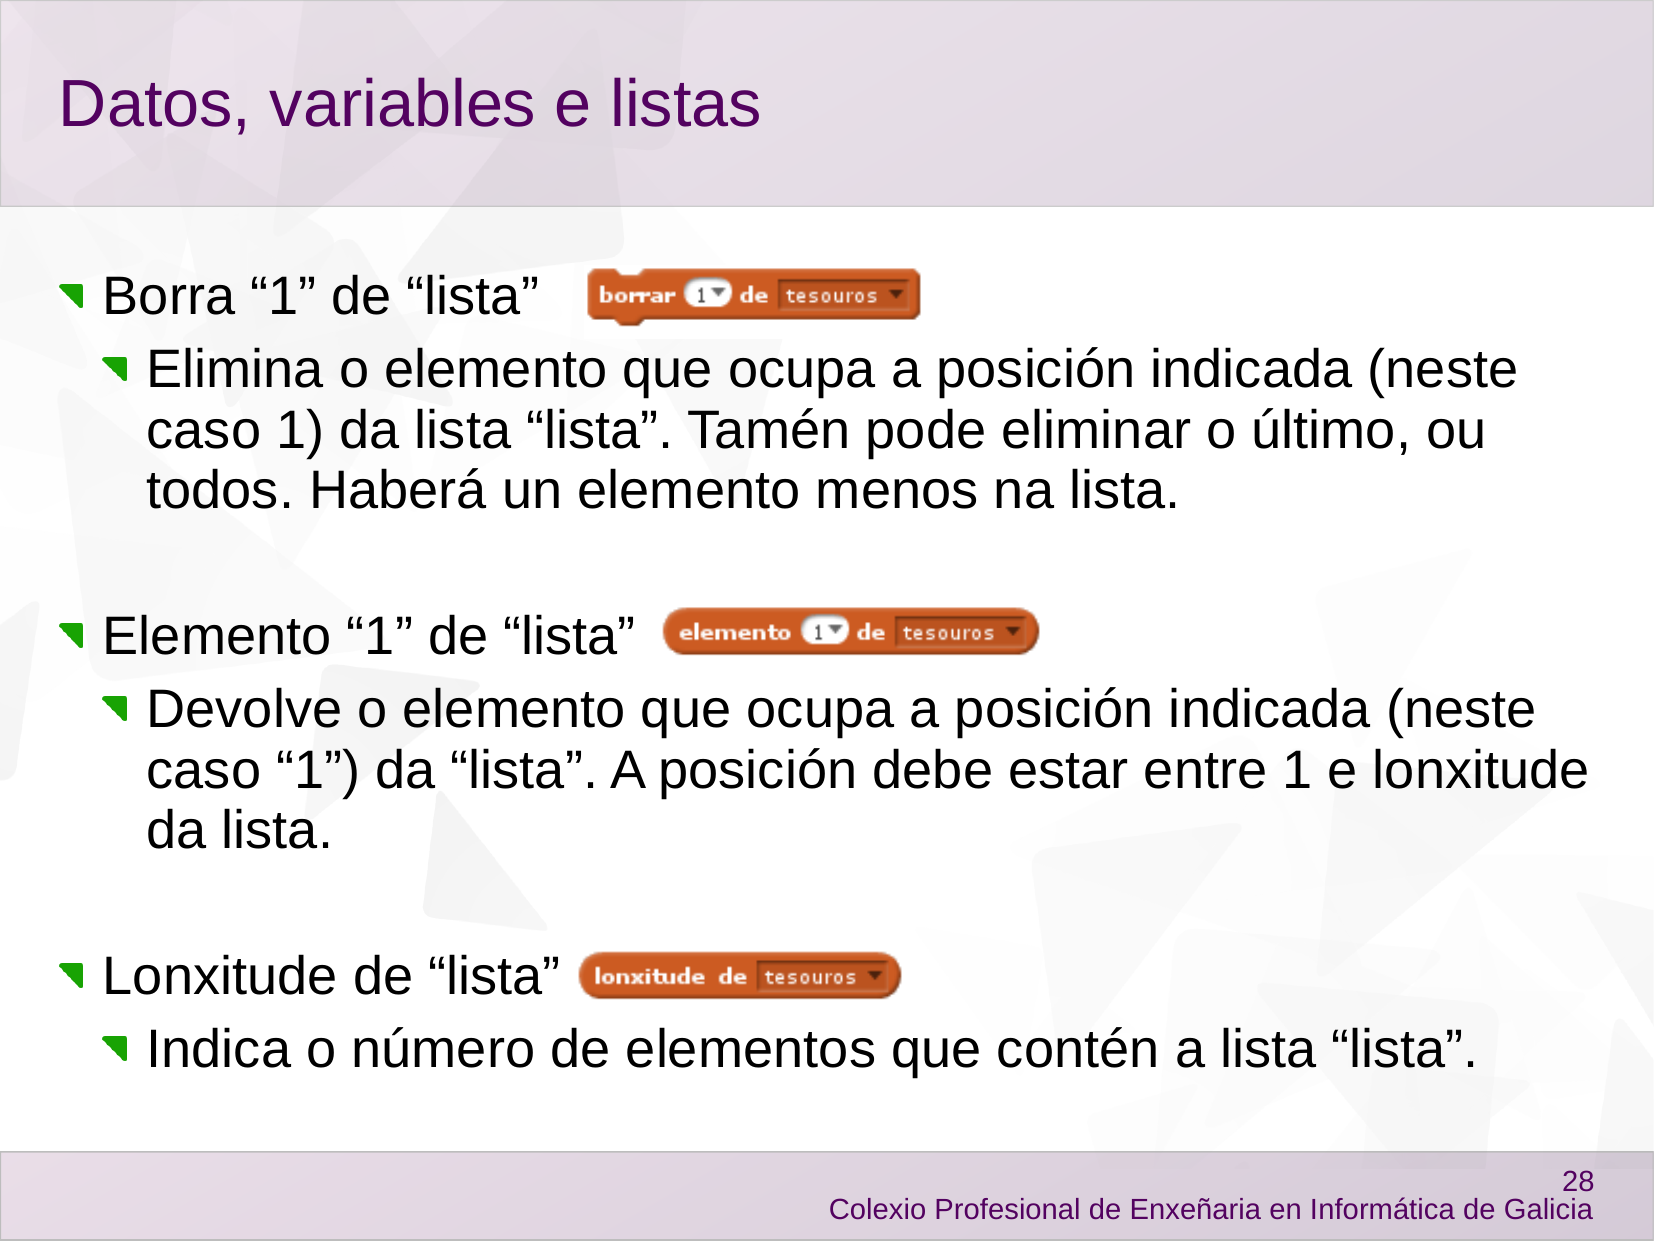

# Datos, variables e listas
Borra “1” de “lista”
Elimina o elemento que ocupa a posición indicada (neste caso 1) da lista “lista”. Tamén pode eliminar o último, ou todos. Haberá un elemento menos na lista.
Elemento “1” de “lista”
Devolve o elemento que ocupa a posición indicada (neste caso “1”) da “lista”. A posición debe estar entre 1 e lonxitude da lista.
Lonxitude de “lista”
Indica o número de elementos que contén a lista “lista”.
28
Colexio Profesional de Enxeñaria en Informática de Galicia